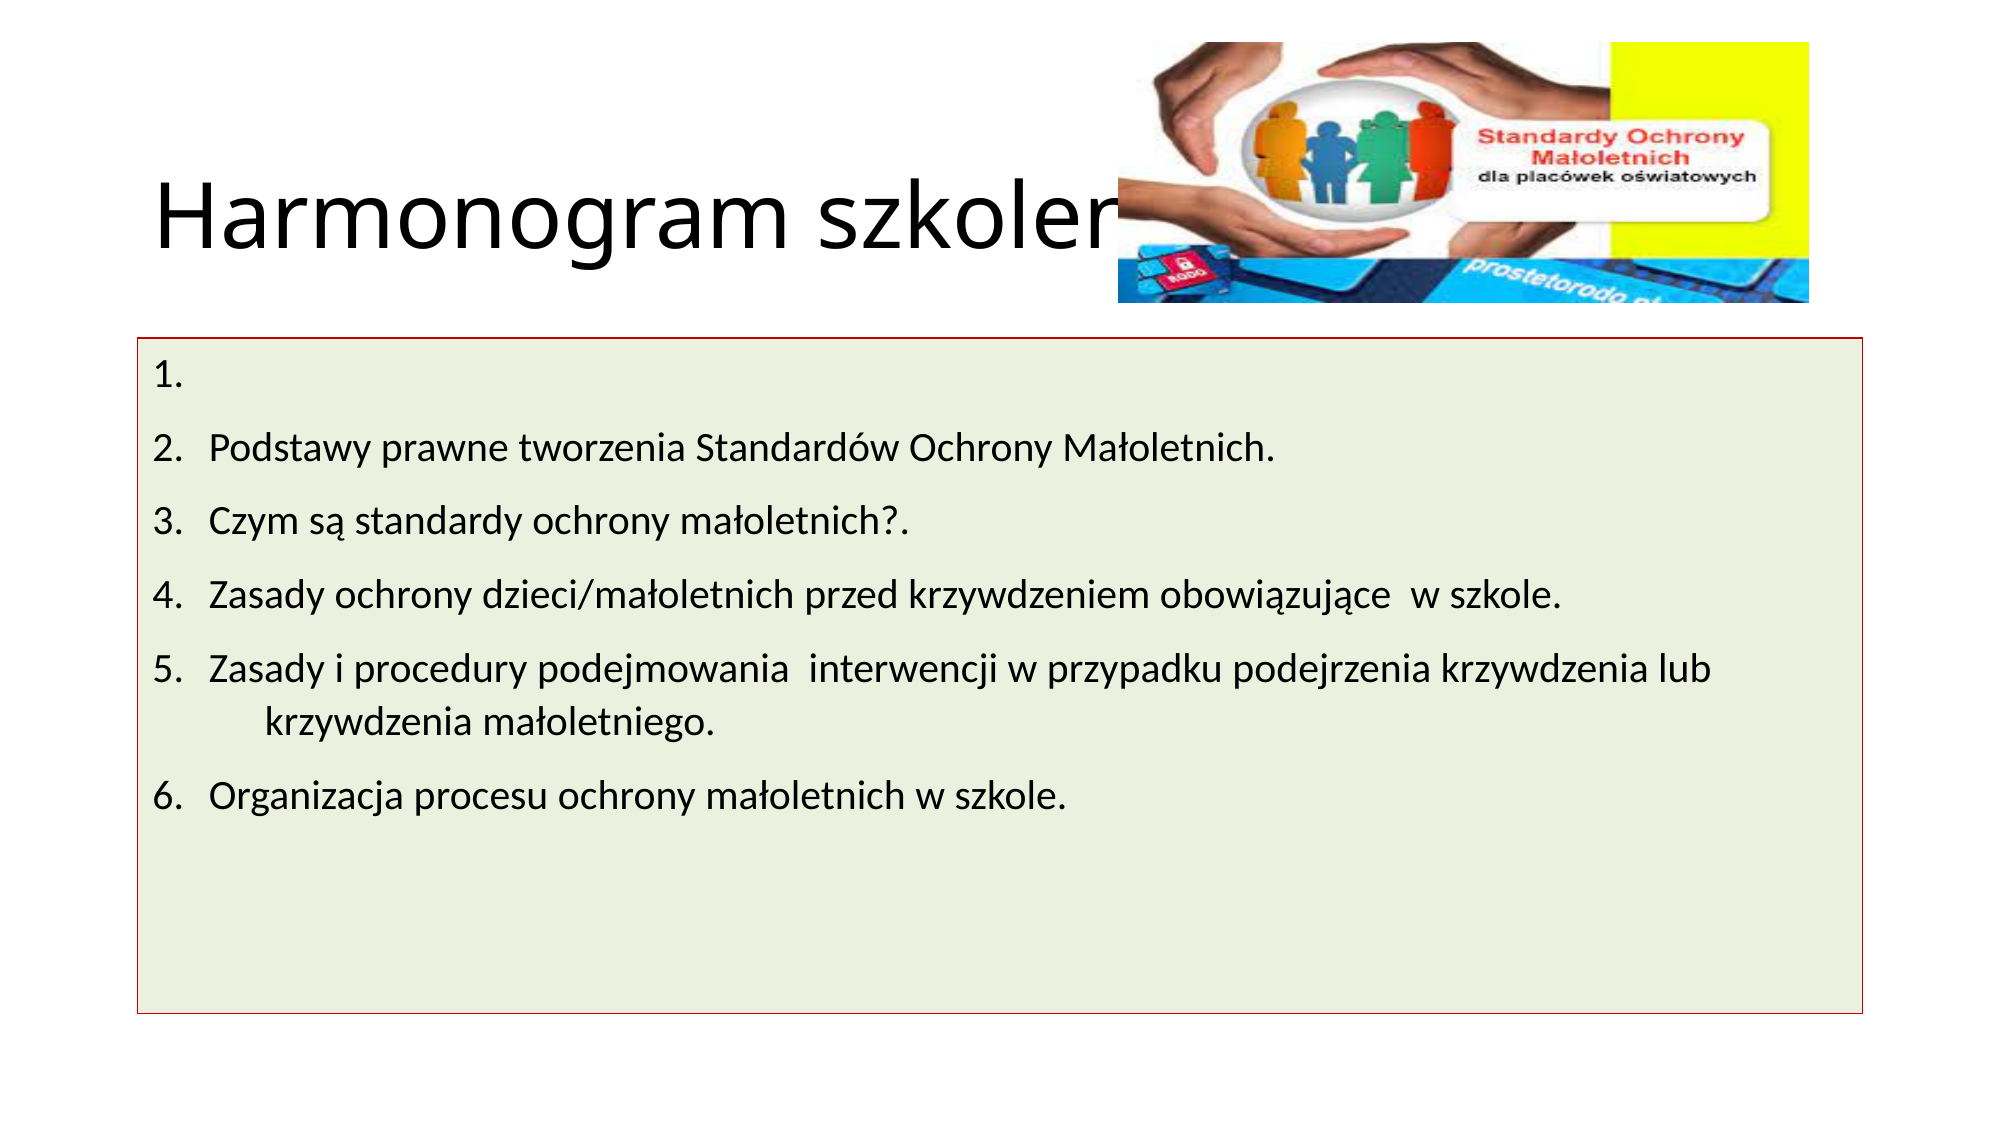

# Harmonogram szkolenia
Podstawy prawne tworzenia Standardów Ochrony Małoletnich.
Czym są standardy ochrony małoletnich?.
Zasady ochrony dzieci/małoletnich przed krzywdzeniem obowiązujące w szkole.
Zasady i procedury podejmowania interwencji w przypadku podejrzenia krzywdzenia lub krzywdzenia małoletniego.
Organizacja procesu ochrony małoletnich w szkole.